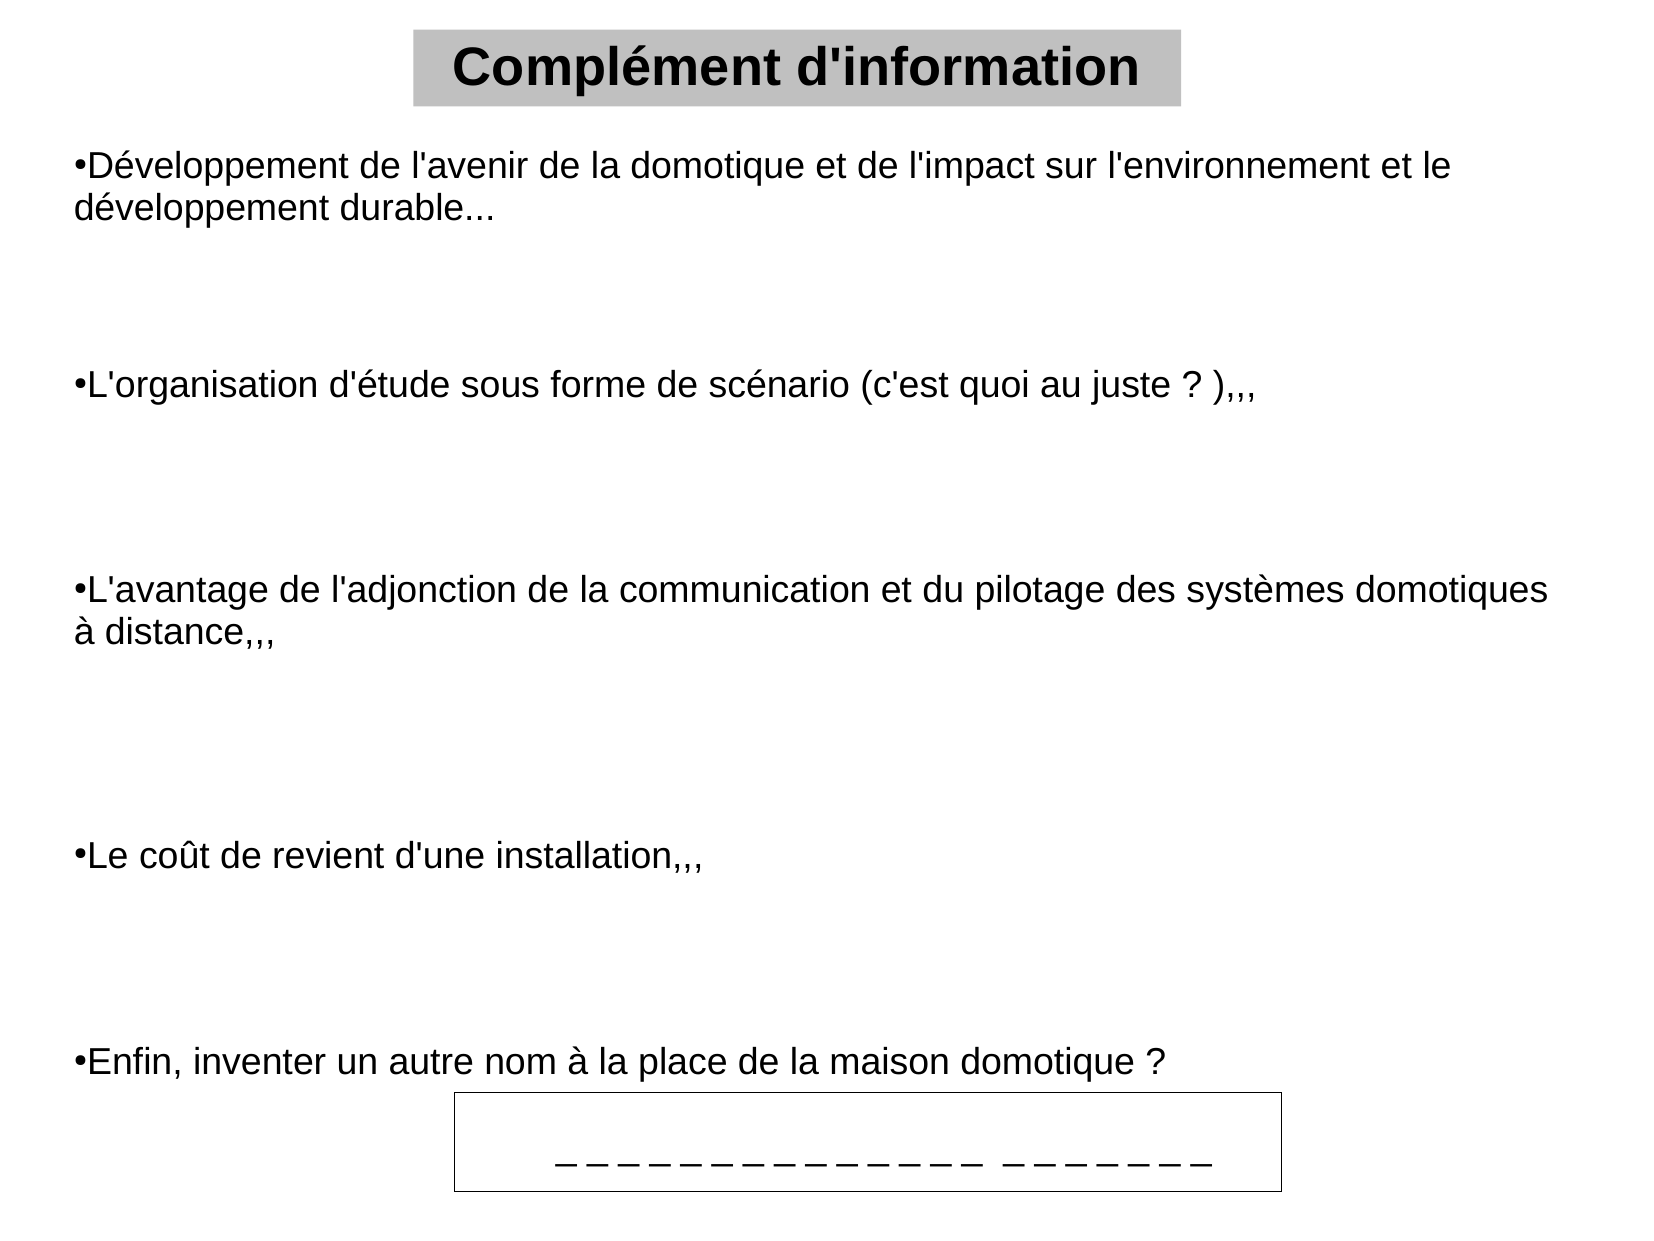

Complément d'information
Développement de l'avenir de la domotique et de l'impact sur l'environnement et le développement durable...
L'organisation d'étude sous forme de scénario (c'est quoi au juste ? ),,,
L'avantage de l'adjonction de la communication et du pilotage des systèmes domotiques à distance,,,
Le coût de revient d'une installation,,,
Enfin, inventer un autre nom à la place de la maison domotique ?
 _ _ _ _ _ _ _ _ _ _ _ _ _ _ _ _ _ _ _ _ _